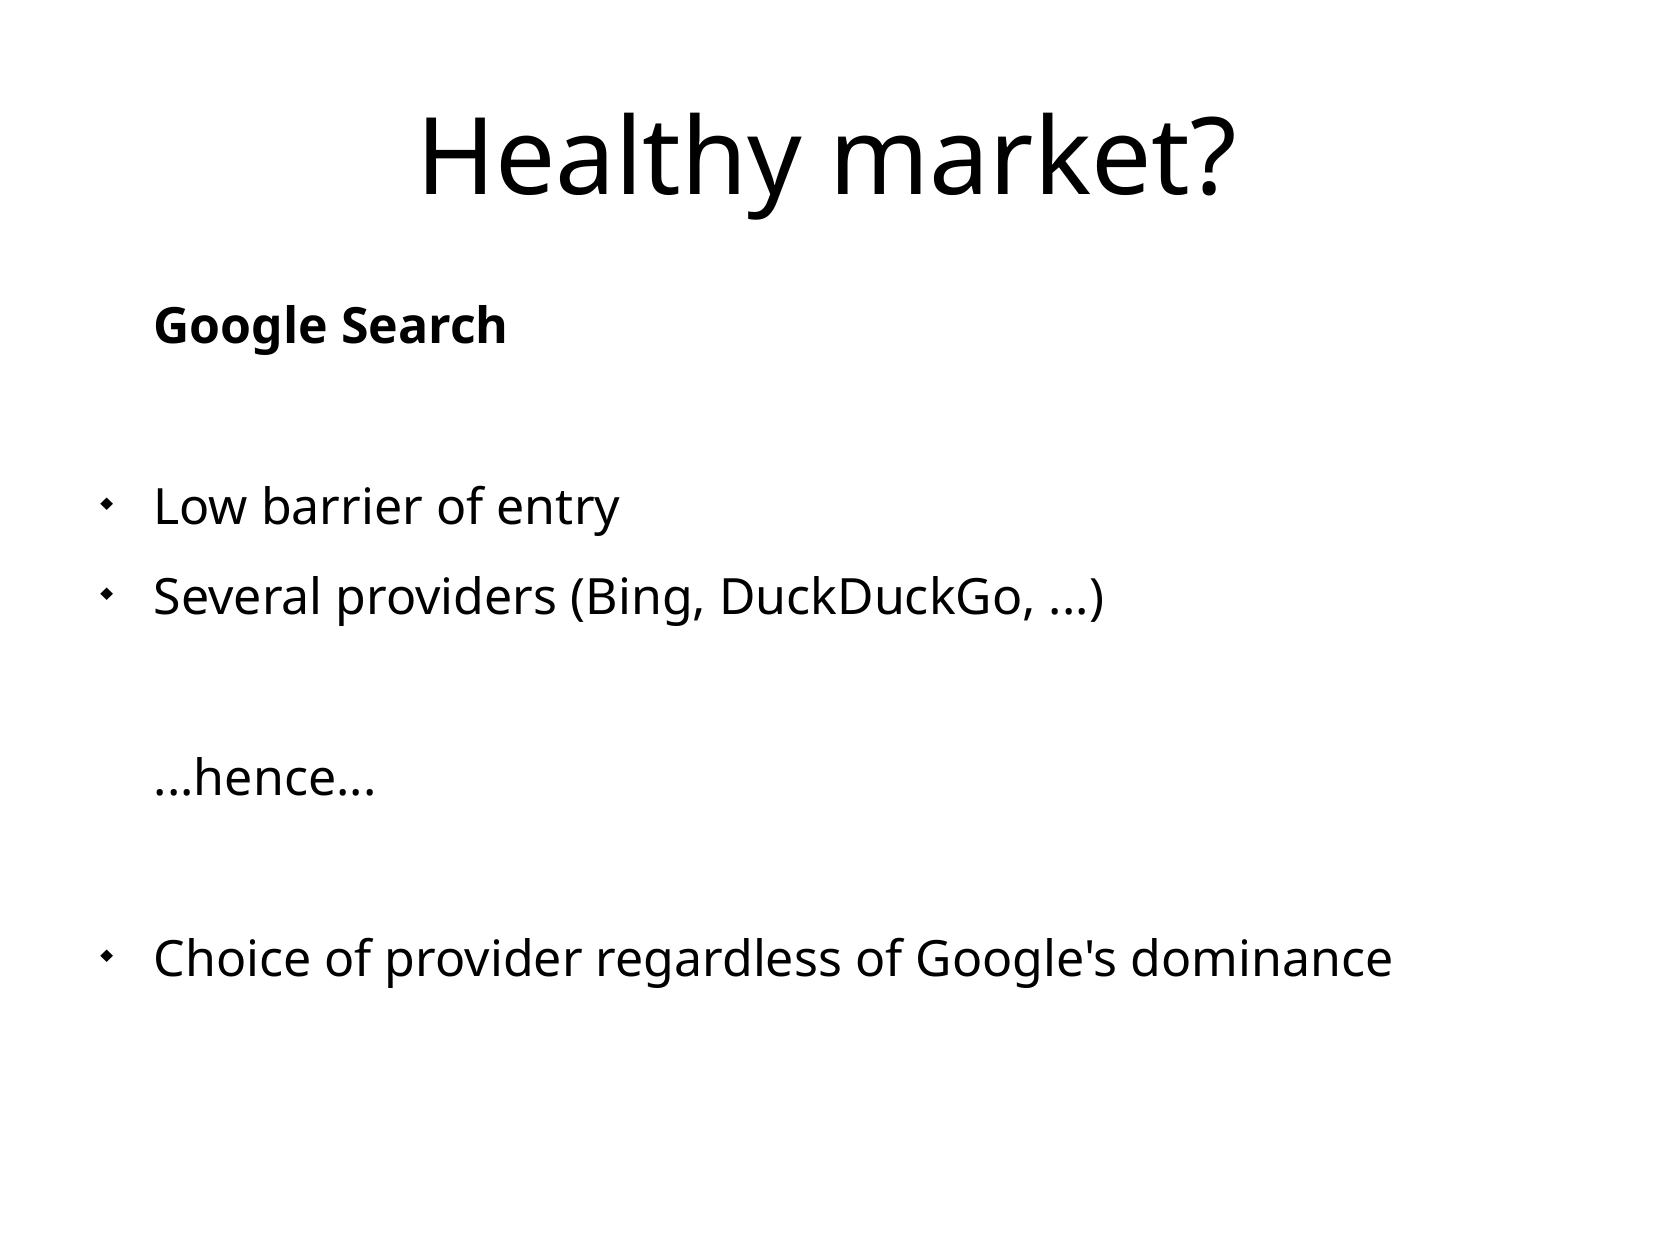

# Healthy market?
Google Search
Low barrier of entry
Several providers (Bing, DuckDuckGo, ...)
...hence...
Choice of provider regardless of Google's dominance